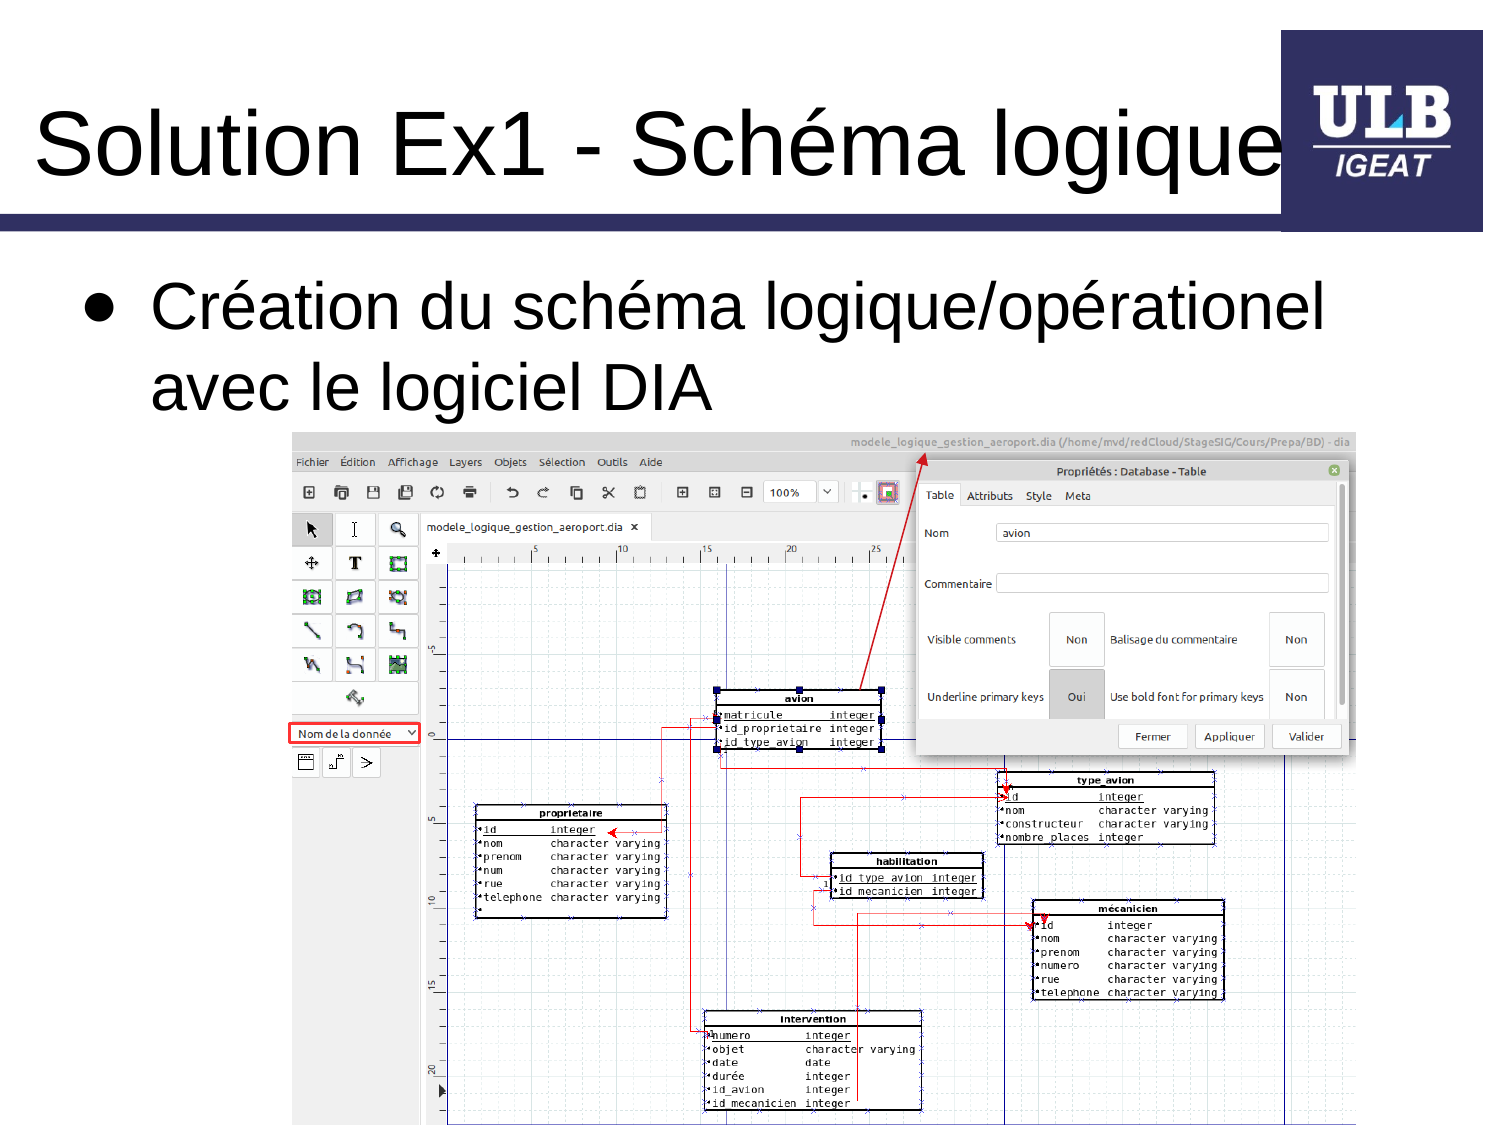

# Solution Ex1 - Schéma logique
Création du schéma logique/opérationel avec le logiciel DIA